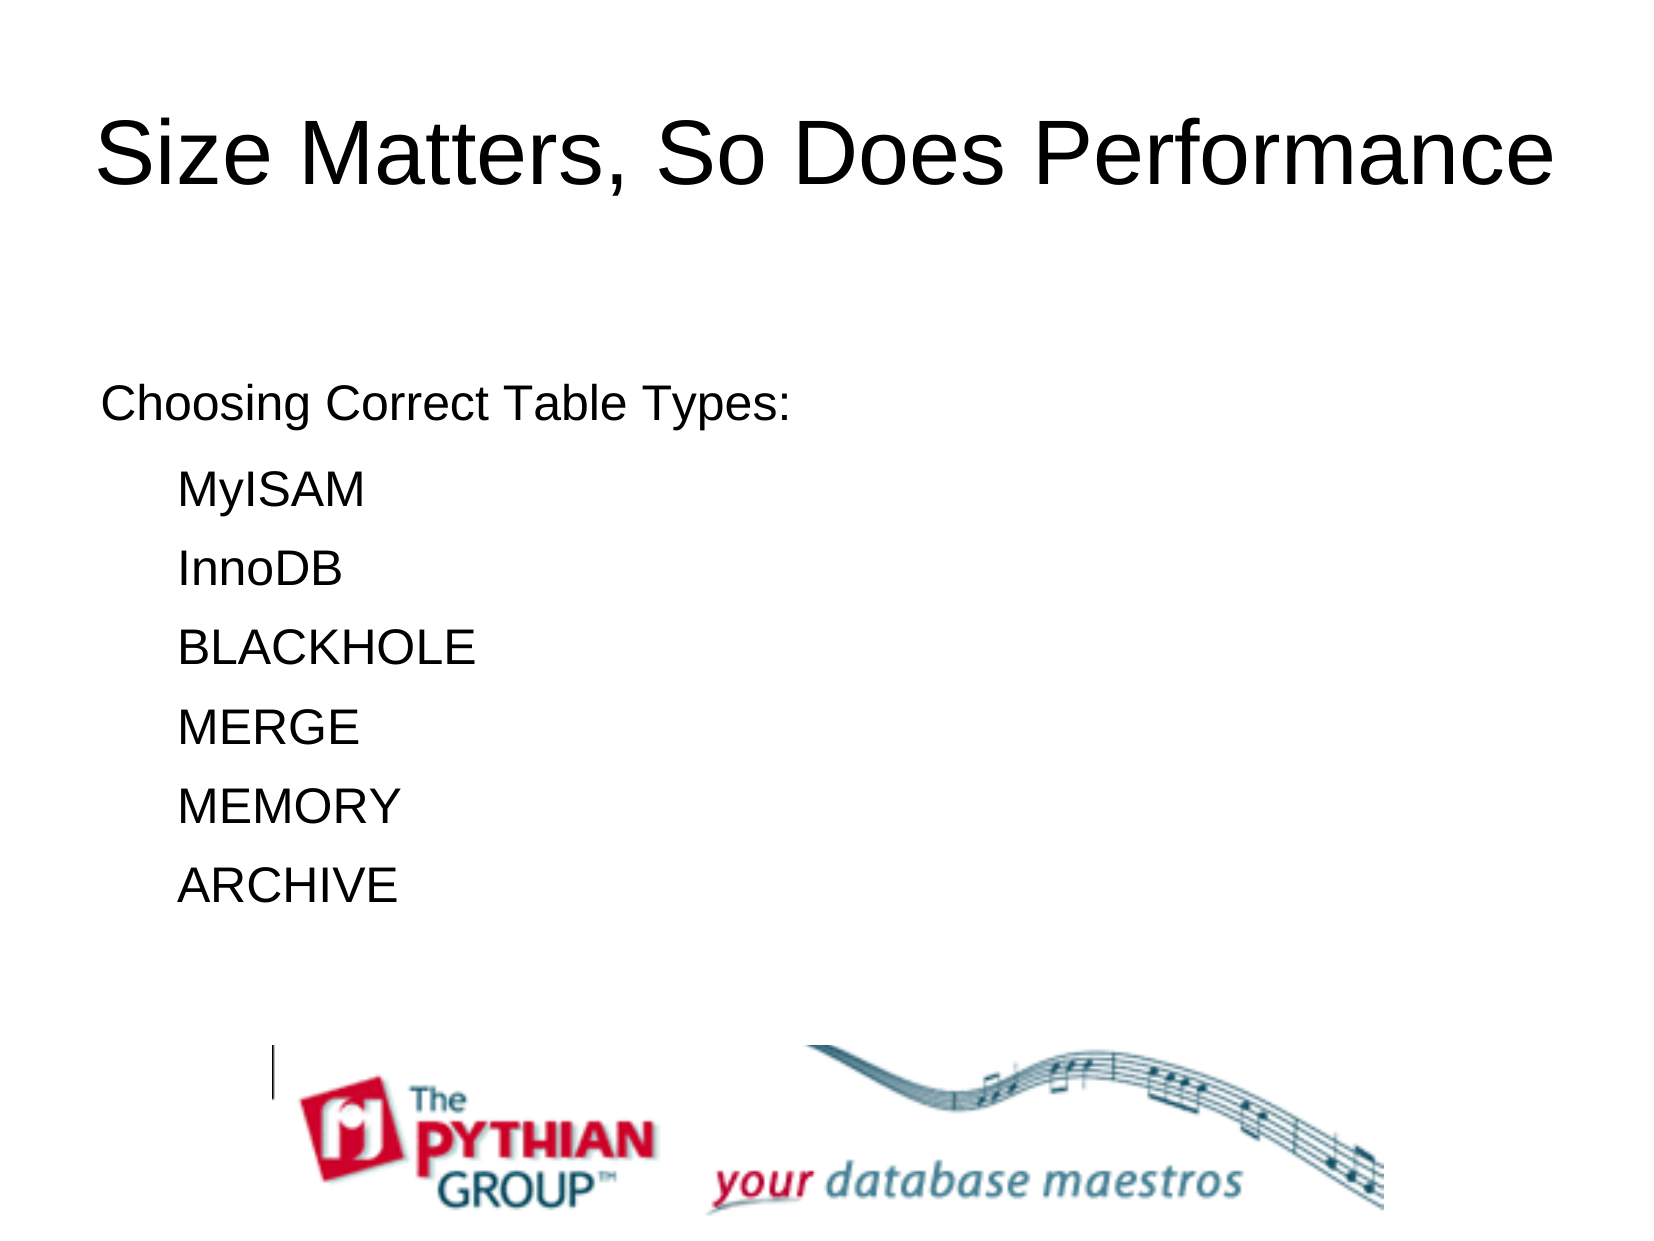

# Size Matters, So Does Performance
Choosing Correct Table Types:
MyISAM
InnoDB
BLACKHOLE
MERGE
MEMORY
ARCHIVE